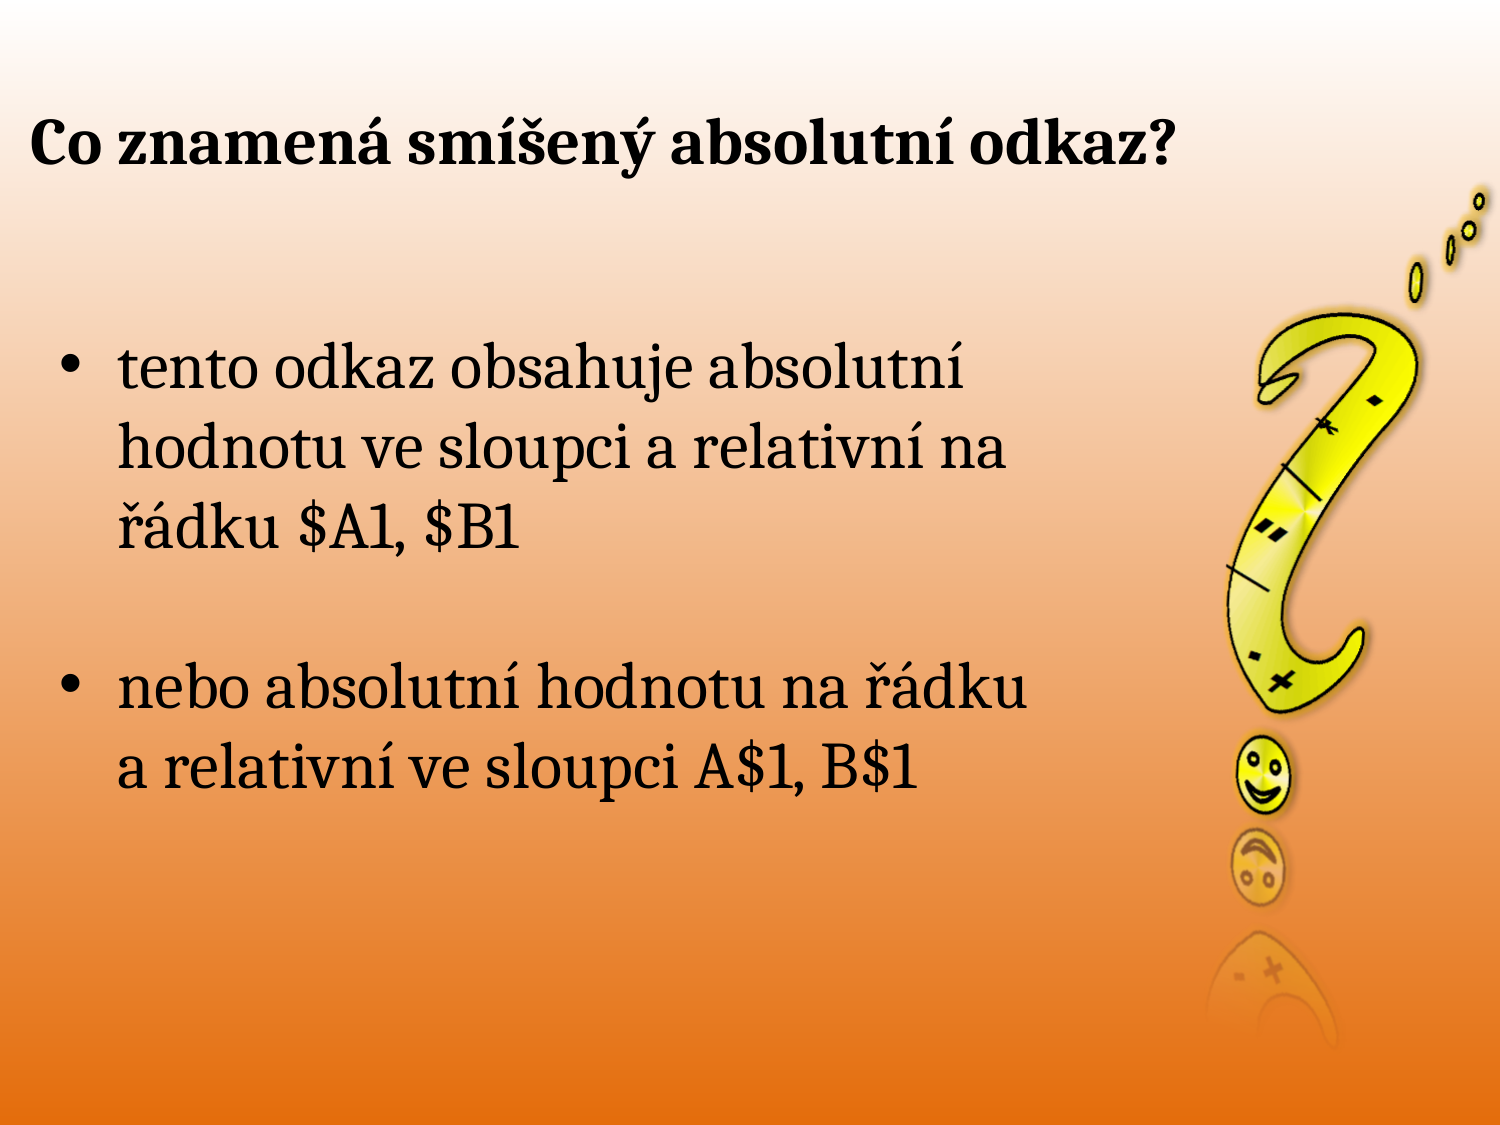

Co znamená smíšený absolutní odkaz?
tento odkaz obsahuje absolutní hodnotu ve sloupci a relativní na řádku $A1, $B1
nebo absolutní hodnotu na řádku
a relativní ve sloupci A$1, B$1